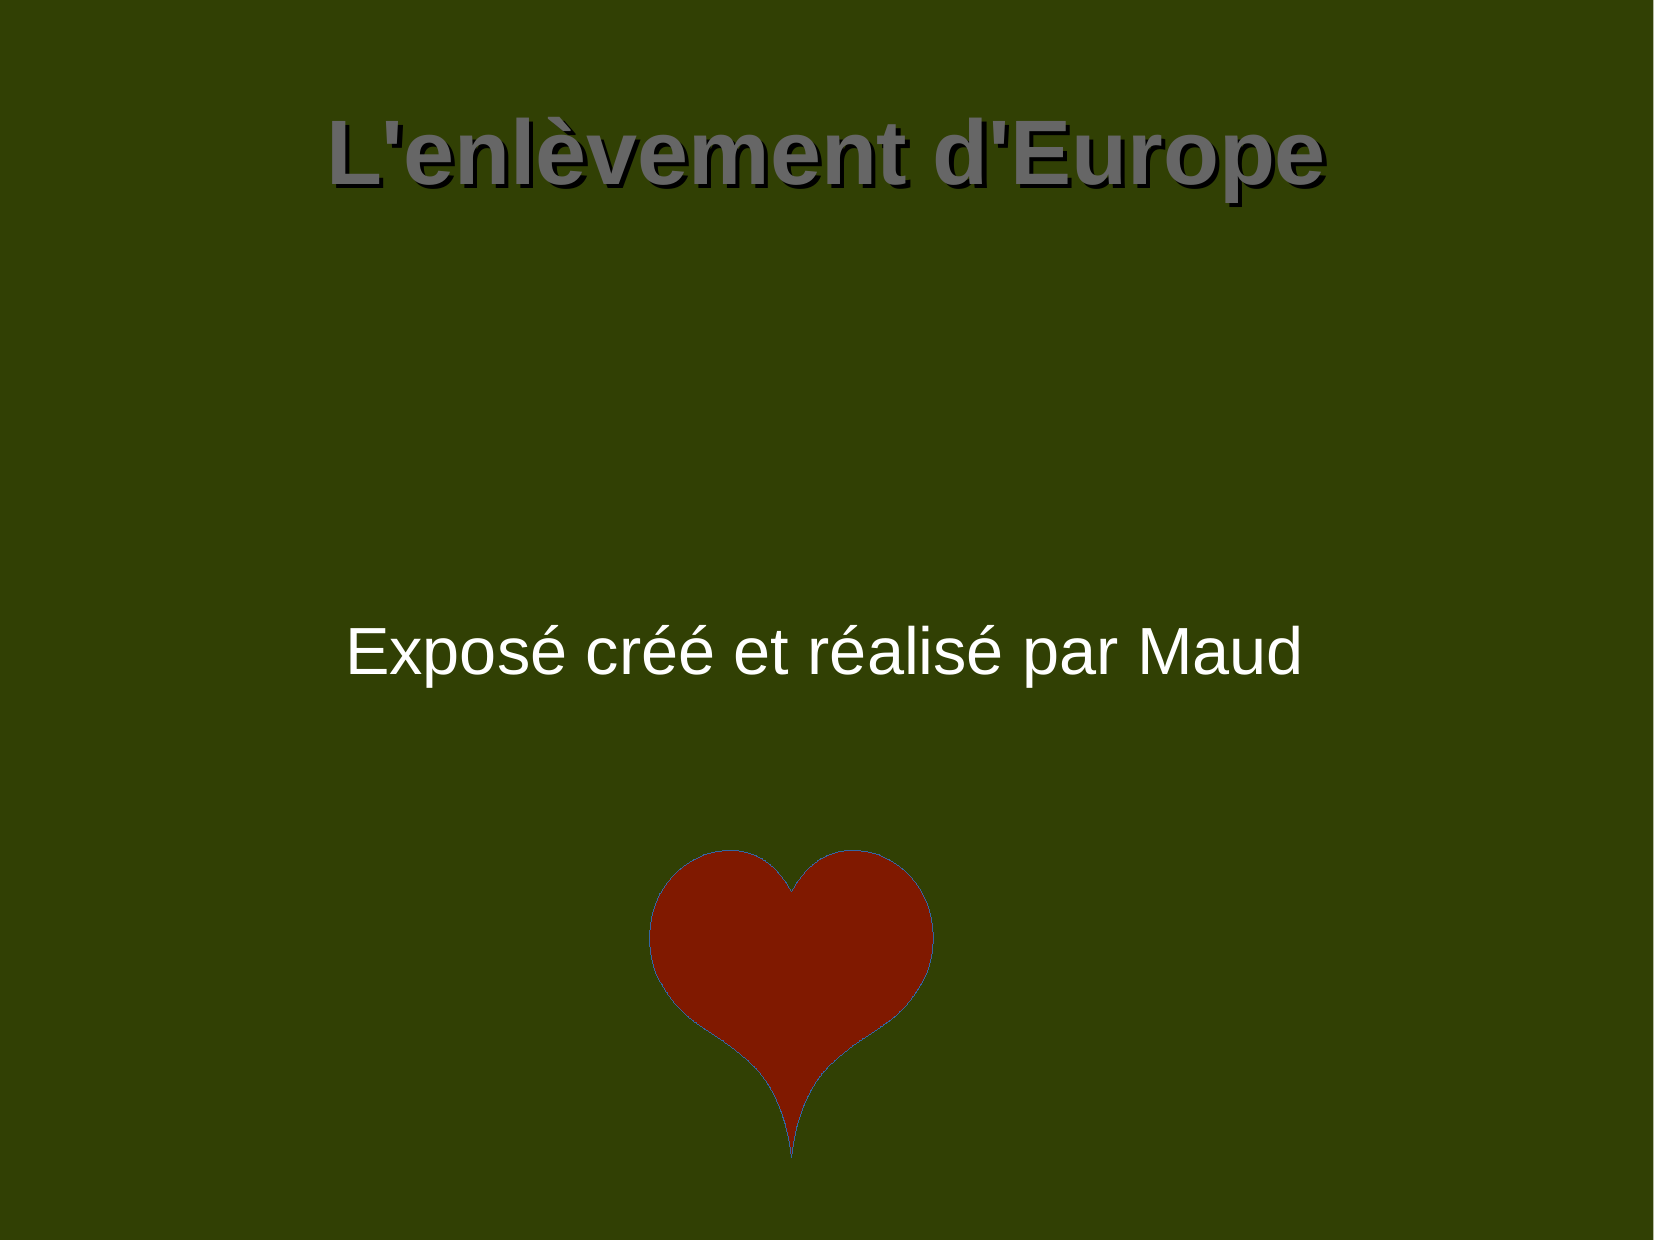

# L'enlèvement d'Europe
Exposé créé et réalisé par Maud